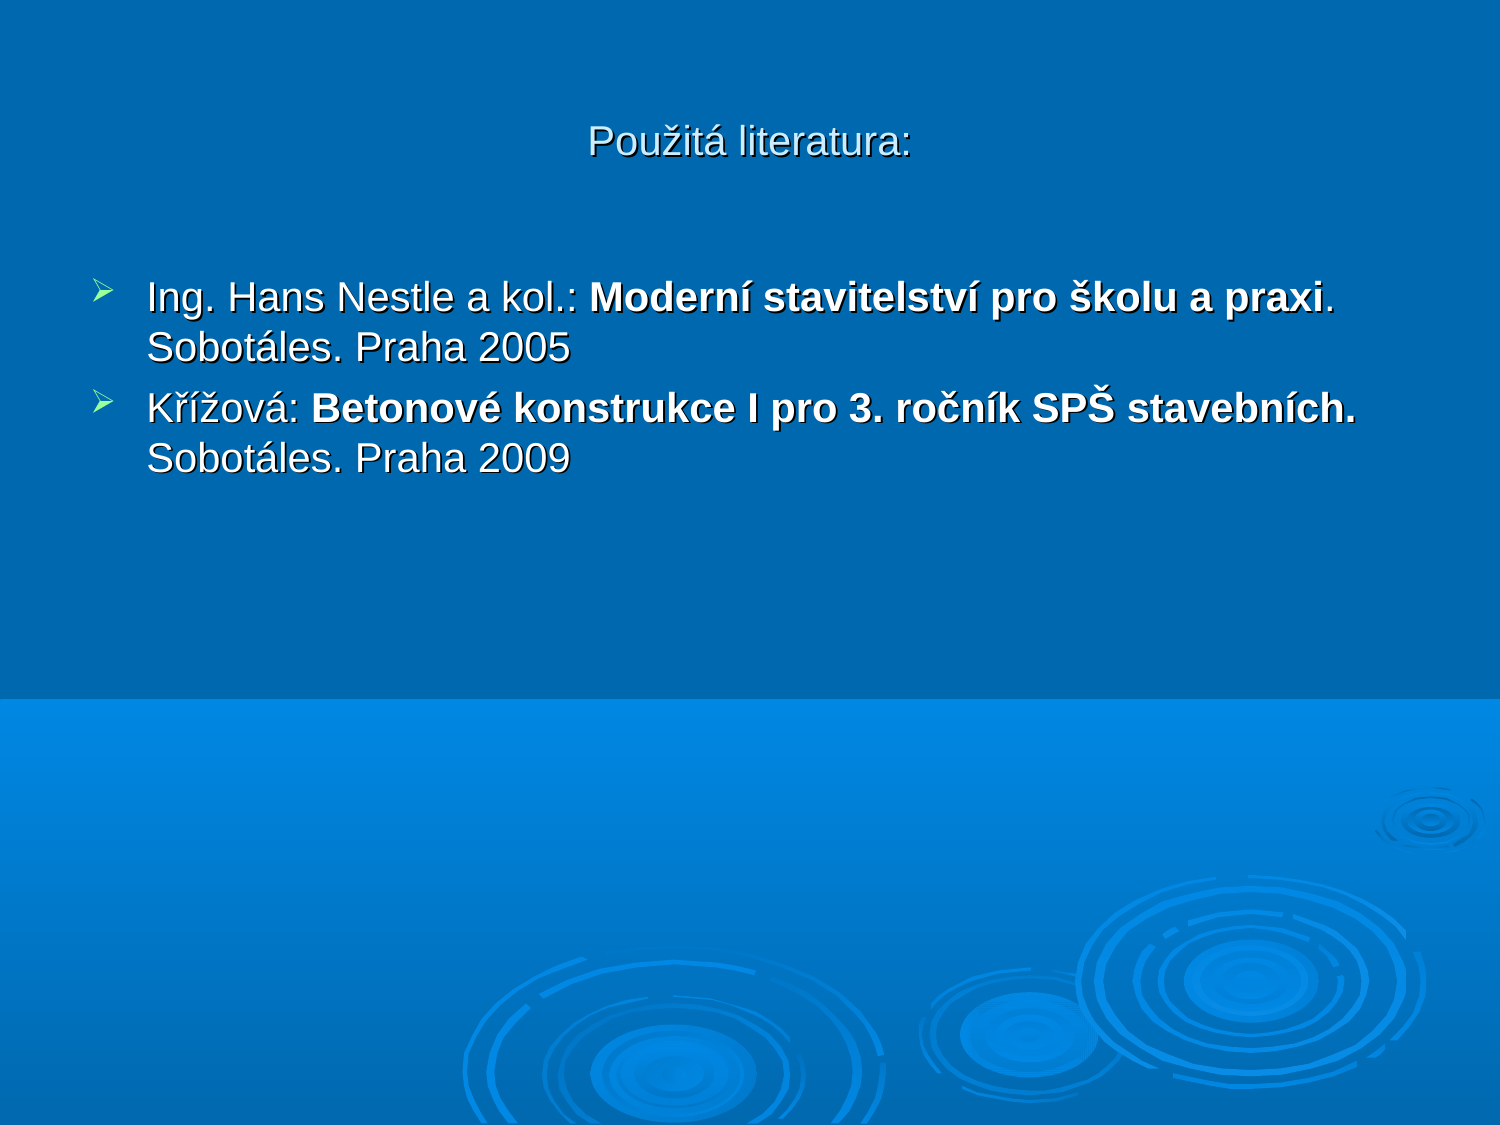

# Použitá literatura:
Ing. Hans Nestle a kol.: Moderní stavitelství pro školu a praxi. Sobotáles. Praha 2005
Křížová: Betonové konstrukce I pro 3. ročník SPŠ stavebních. Sobotáles. Praha 2009